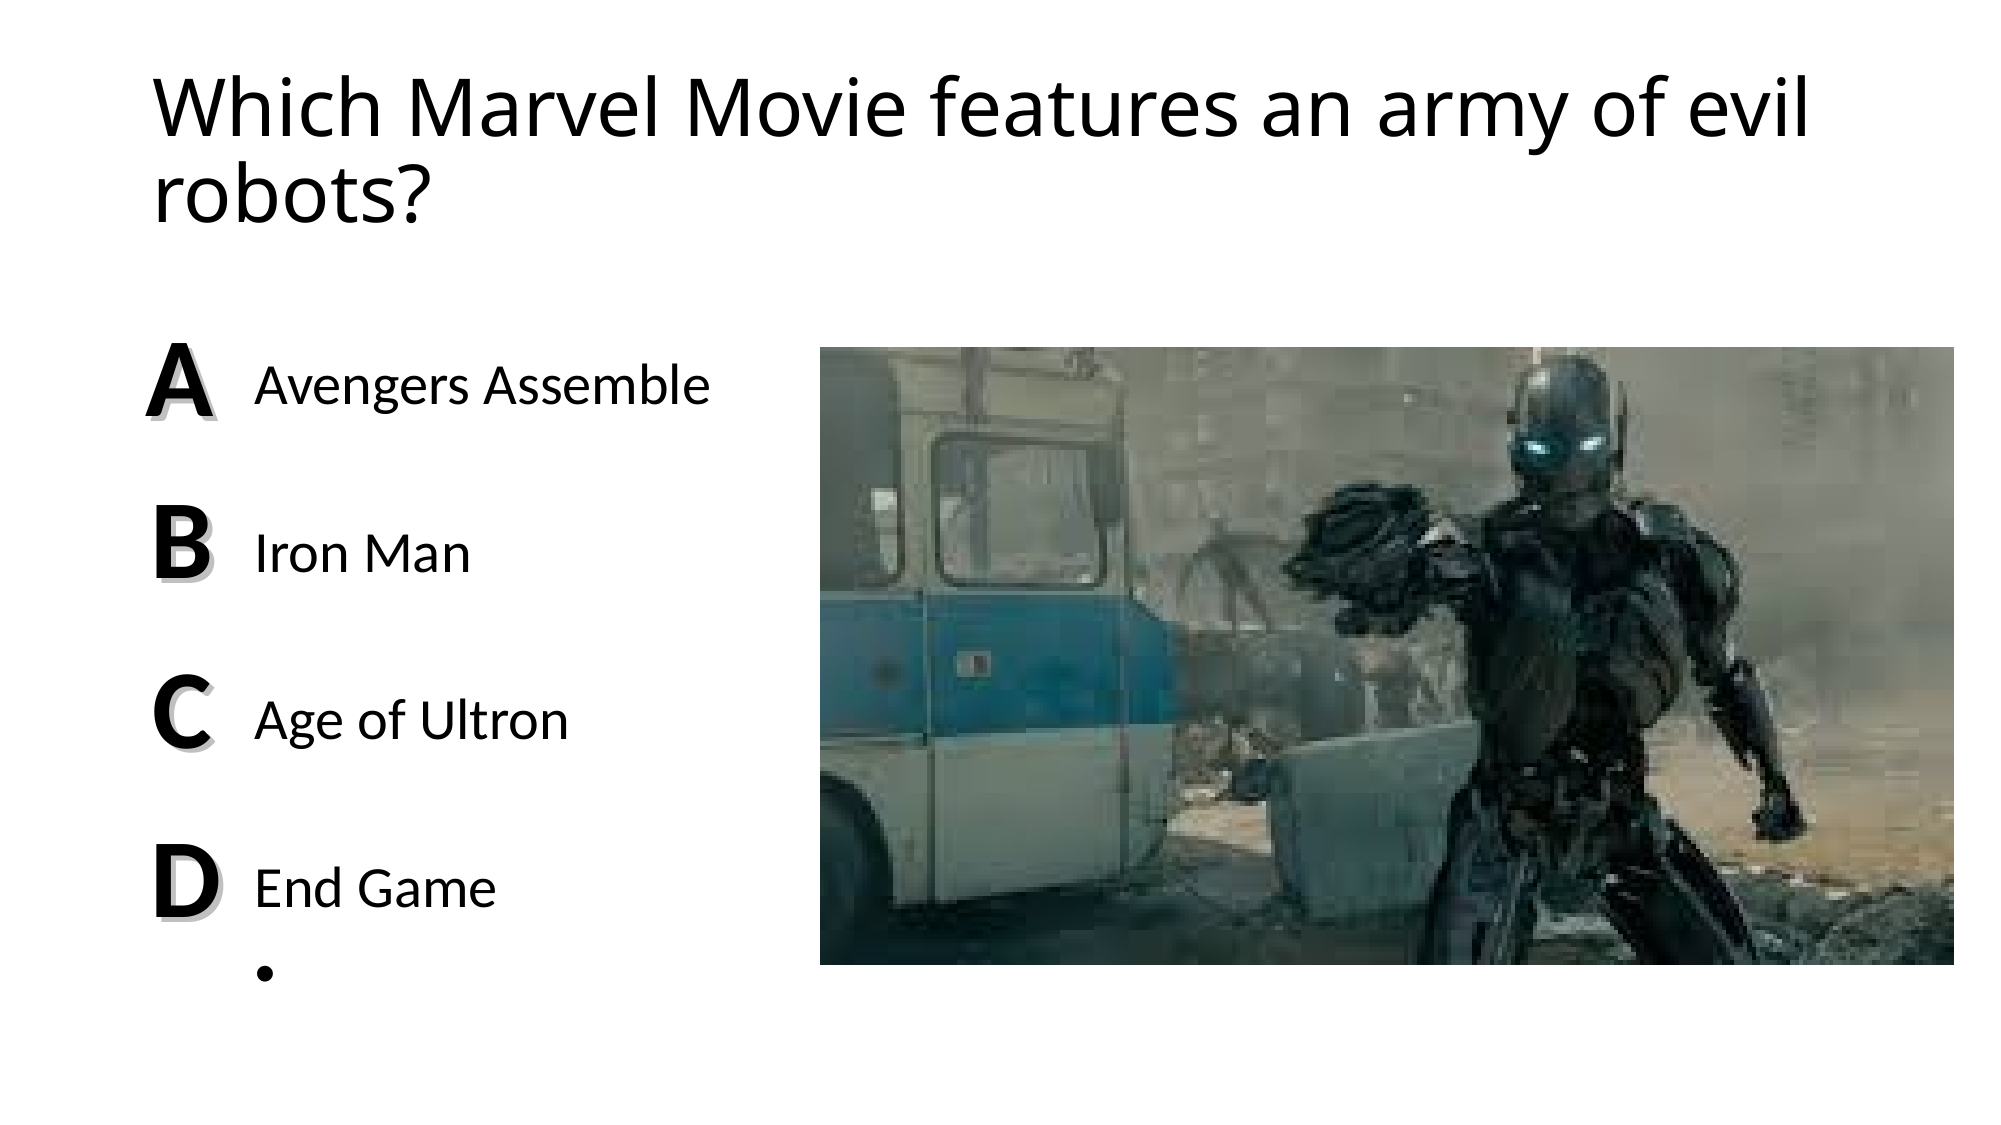

# Which Marvel Movie features an army of evil robots?
A
Avengers Assemble
Iron Man
Age of Ultron
End Game
B
C
D